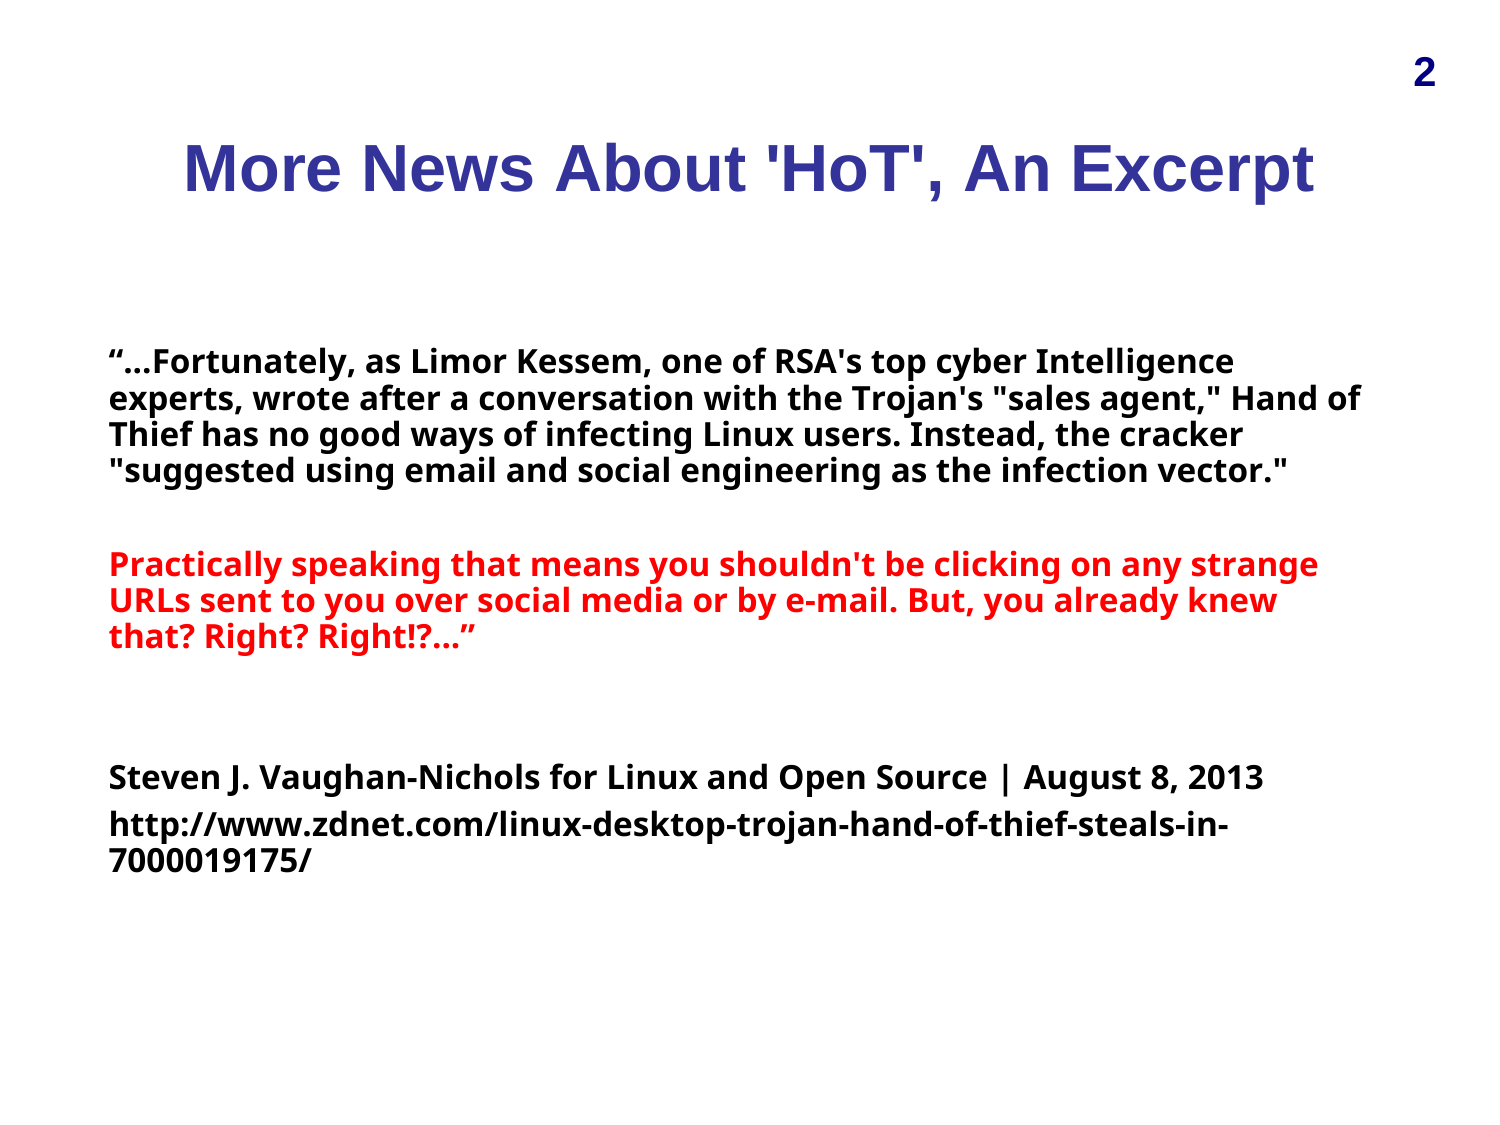

2
# More News About 'HoT', An Excerpt
“...Fortunately, as Limor Kessem, one of RSA's top cyber Intelligence experts, wrote after a conversation with the Trojan's "sales agent," Hand of Thief has no good ways of infecting Linux users. Instead, the cracker "suggested using email and social engineering as the infection vector."
Practically speaking that means you shouldn't be clicking on any strange URLs sent to you over social media or by e-mail. But, you already knew that? Right? Right!?...”
Steven J. Vaughan-Nichols for Linux and Open Source | August 8, 2013
http://www.zdnet.com/linux-desktop-trojan-hand-of-thief-steals-in-7000019175/